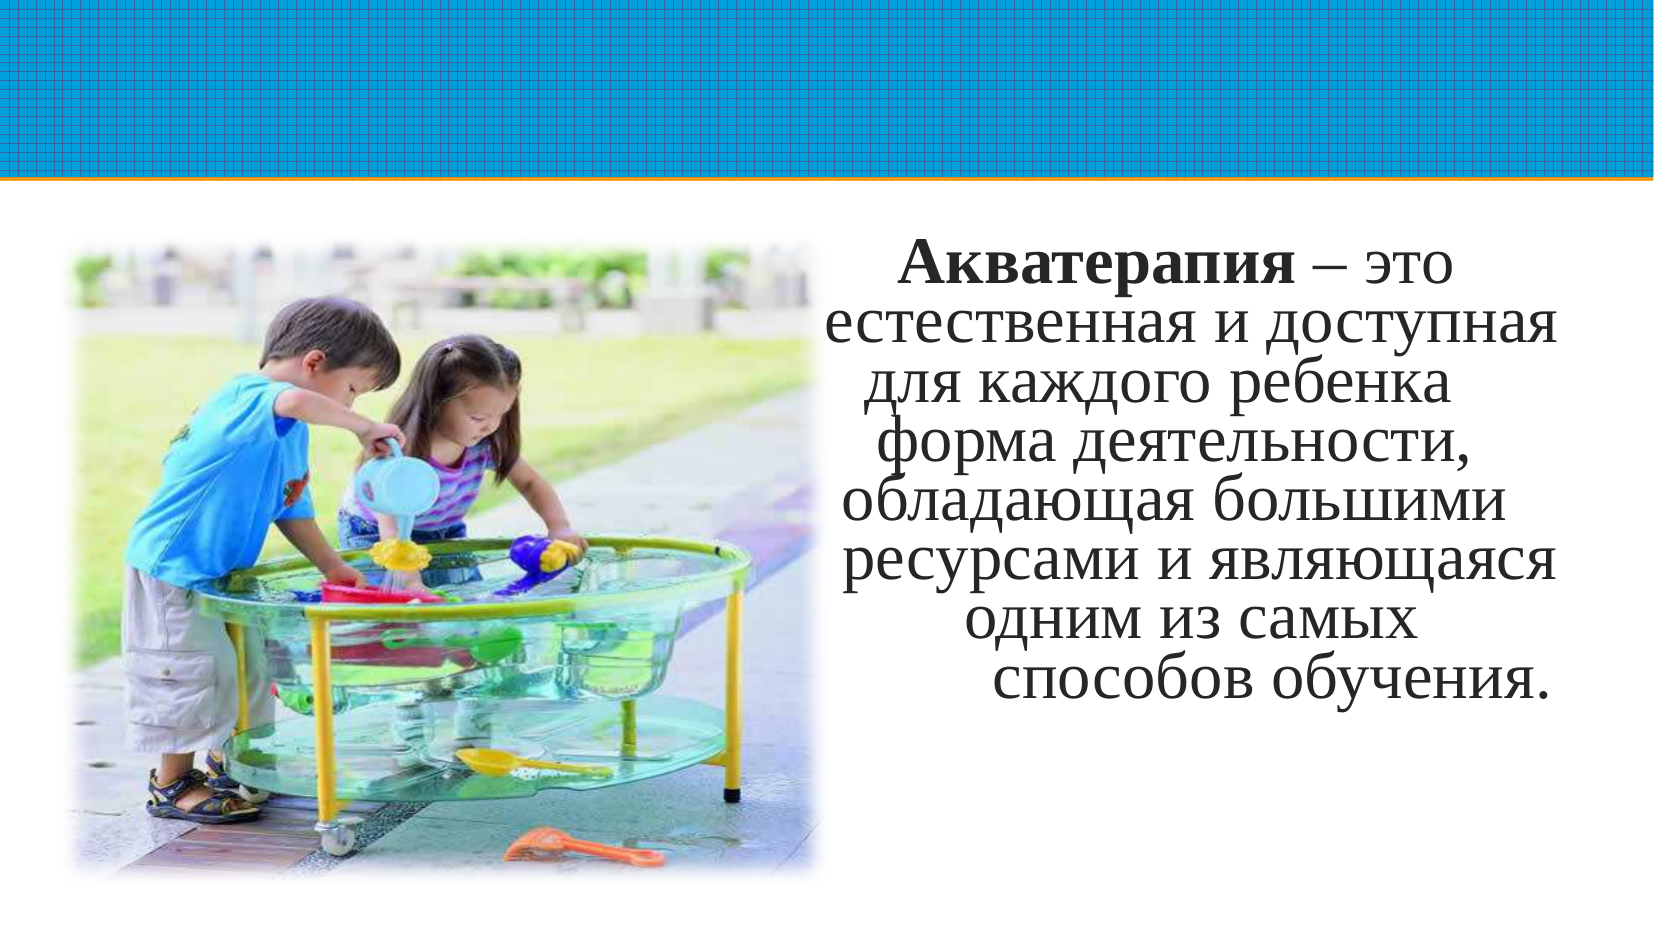

# Акватерапия – это естественная и доступная для каждого ребенка форма деятельности, обладающая большими ресурсами и являющаяся одним из самых приятных способов обучения.